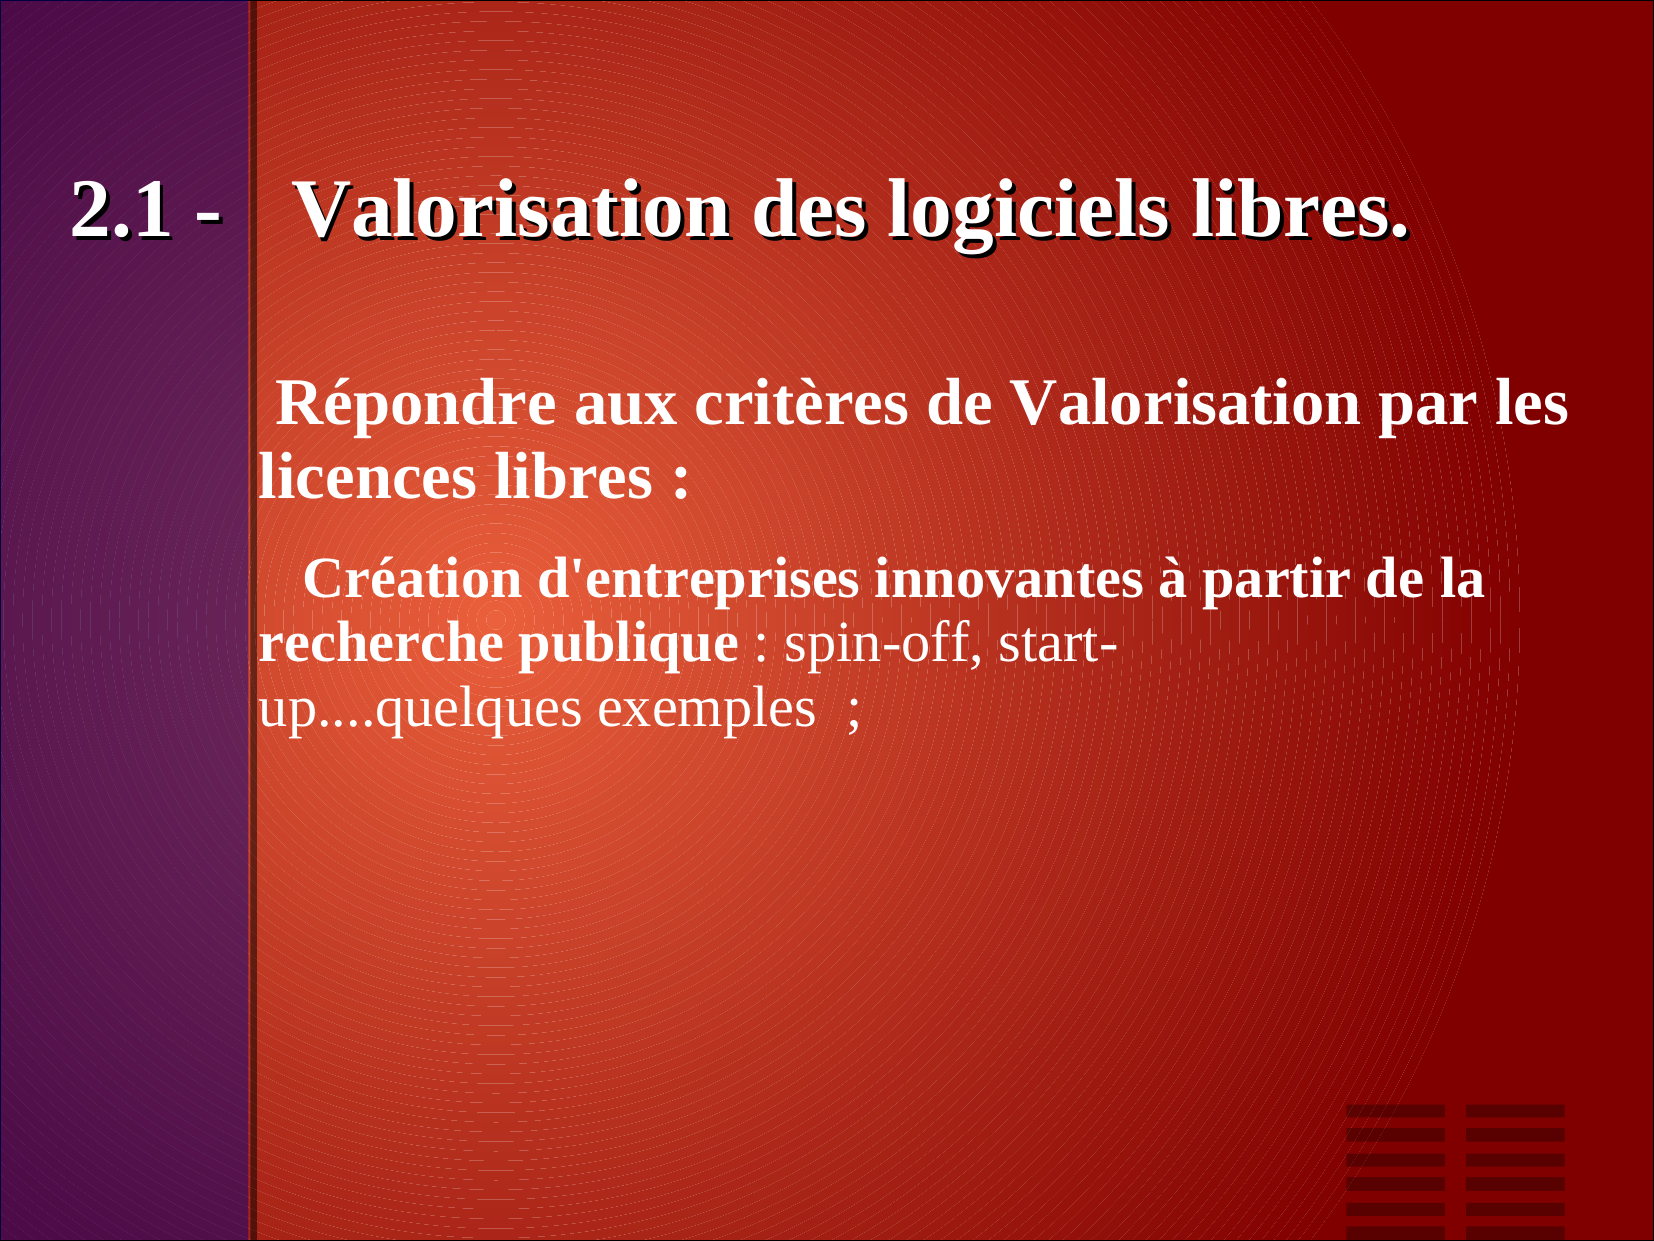

# 2.1 - 	Valorisation des logiciels libres.
 Répondre aux critères de Valorisation par les licences libres :
 Création d'entreprises innovantes à partir de 	la recherche publique : spin-off, start-					up....quelques exemples ;